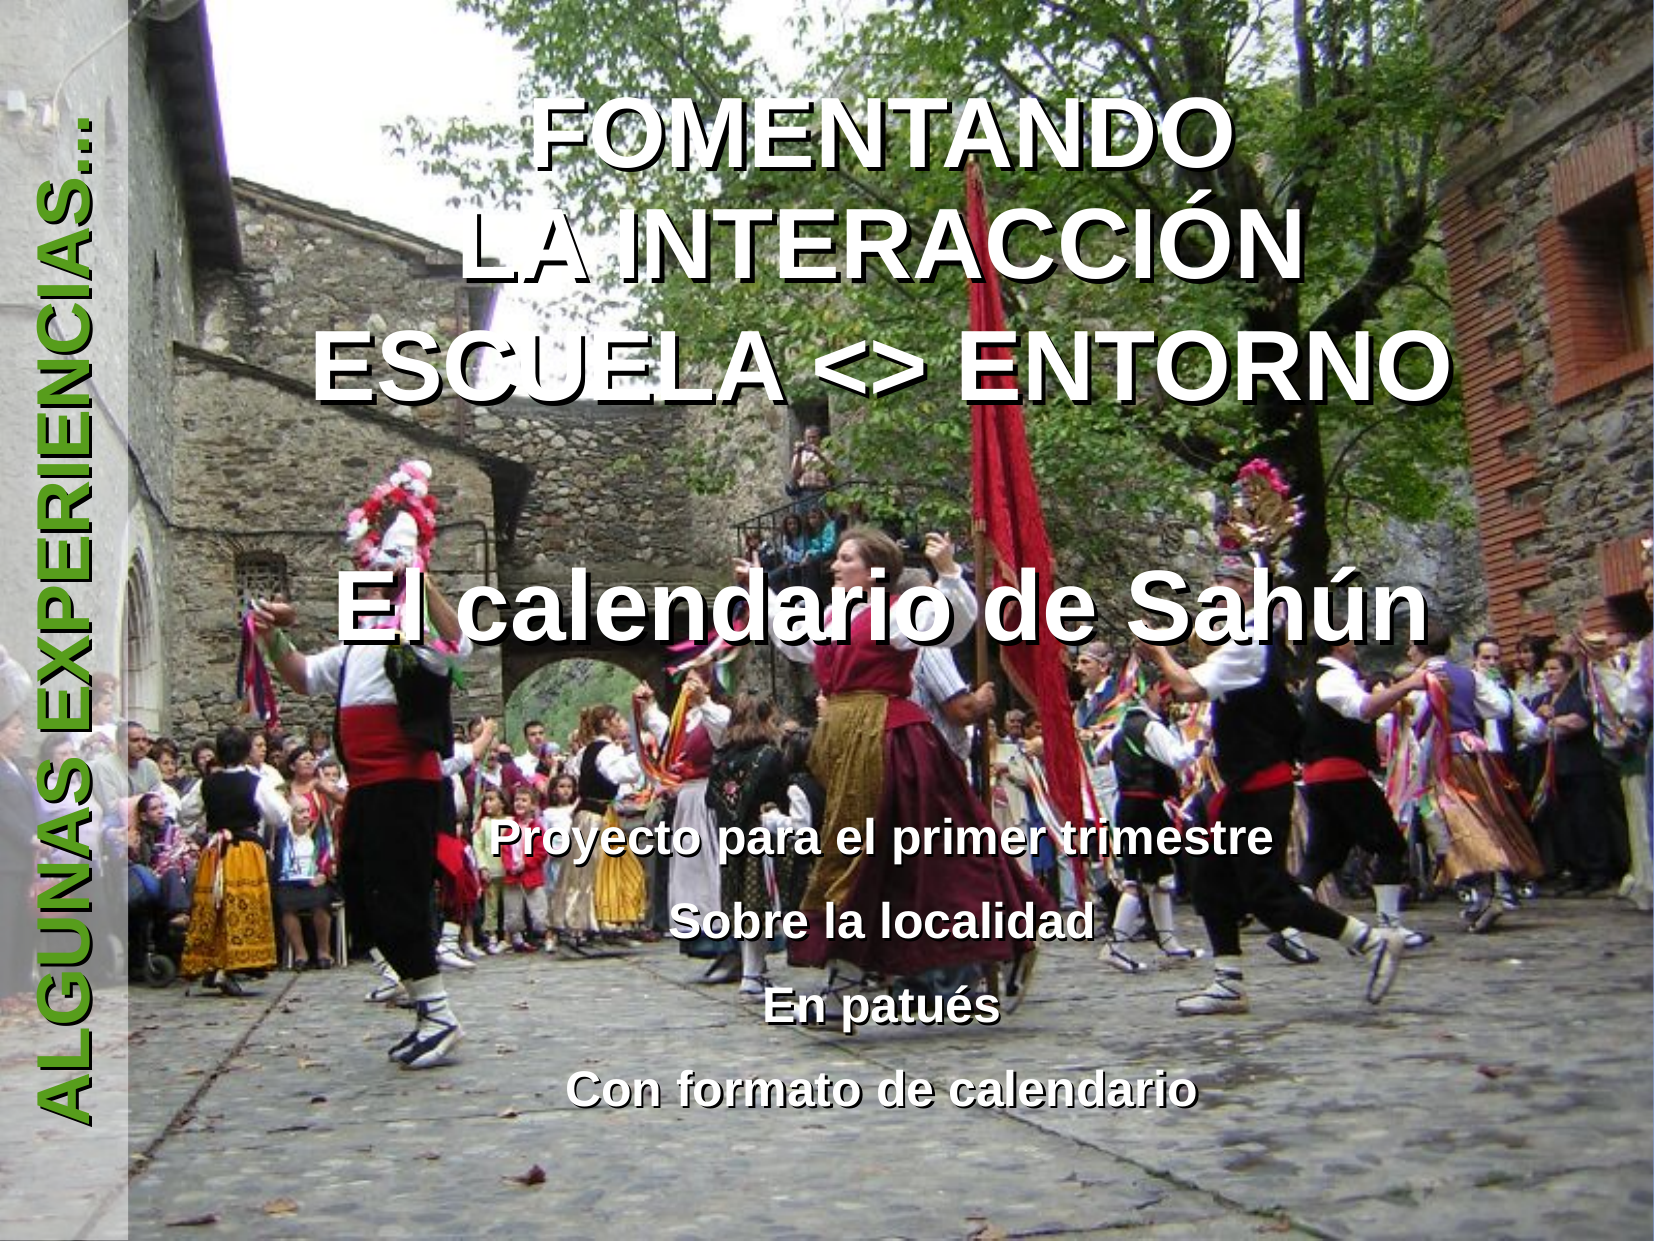

# FOMENTANDO
LA INTERACCIÓN
ESCUELA <> ENTORNO
El calendario de Sahún
Proyecto para el primer trimestre
Sobre la localidad
En patués
Con formato de calendario
ALGUNAS EXPERIENCIAS...